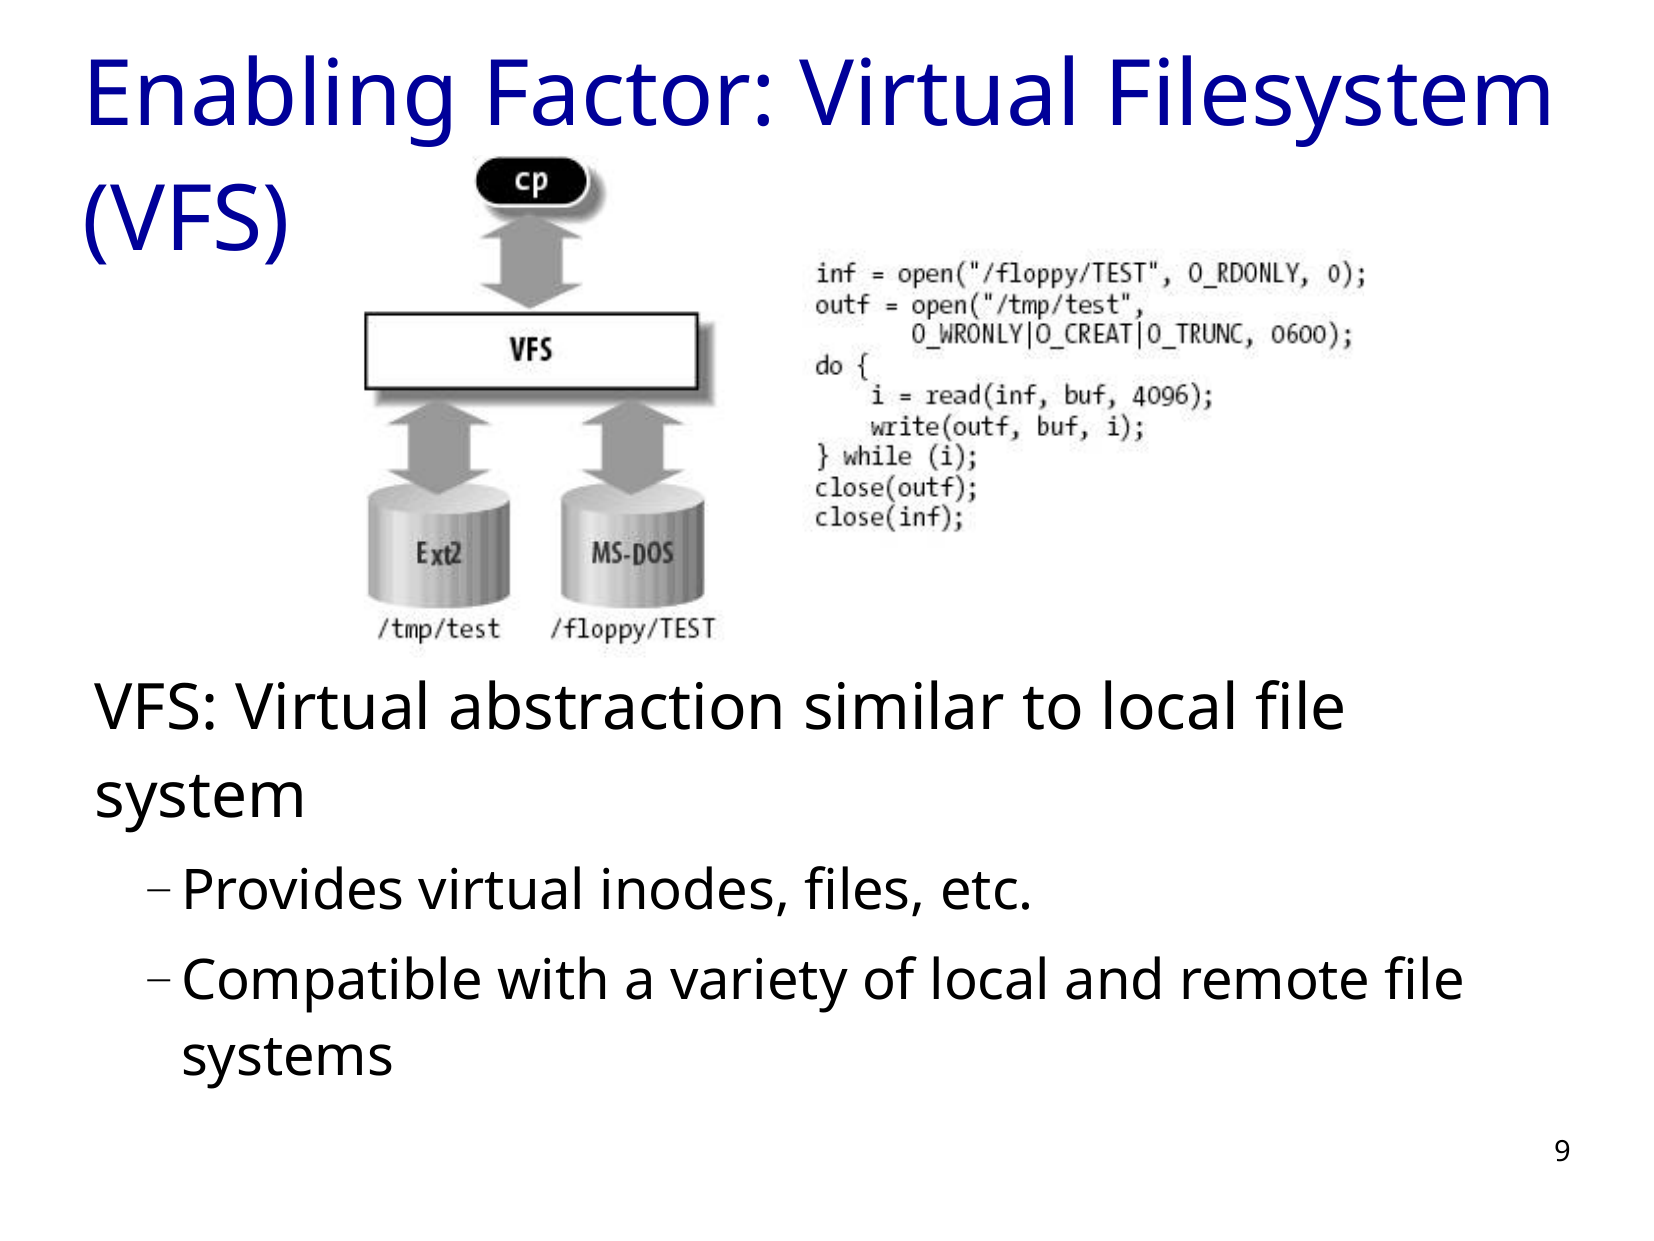

# Enabling Factor: Virtual Filesystem (VFS)
VFS: Virtual abstraction similar to local file system
Provides virtual inodes, files, etc.
Compatible with a variety of local and remote file systems
9